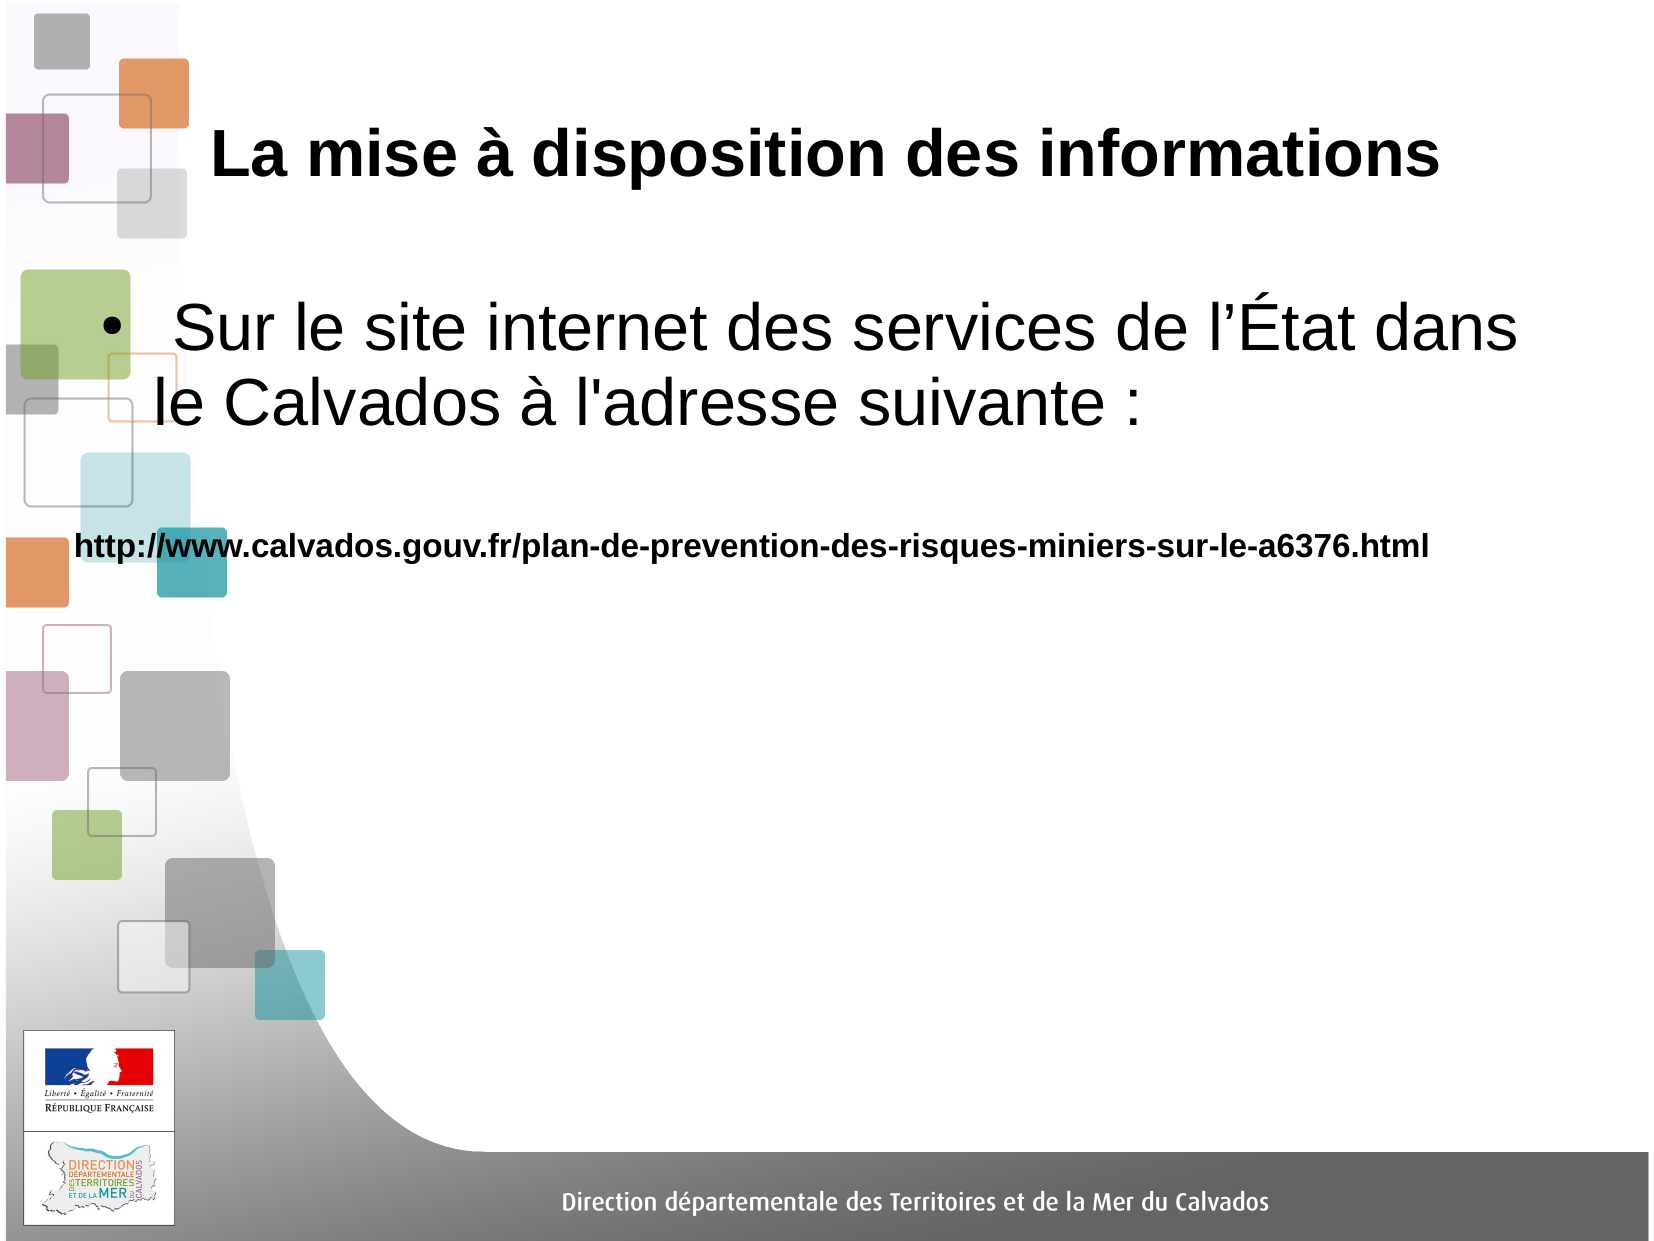

# La mise à disposition des informations
 Sur le site internet des services de l’État dans le Calvados à l'adresse suivante :
http://www.calvados.gouv.fr/plan-de-prevention-des-risques-miniers-sur-le-a6376.html